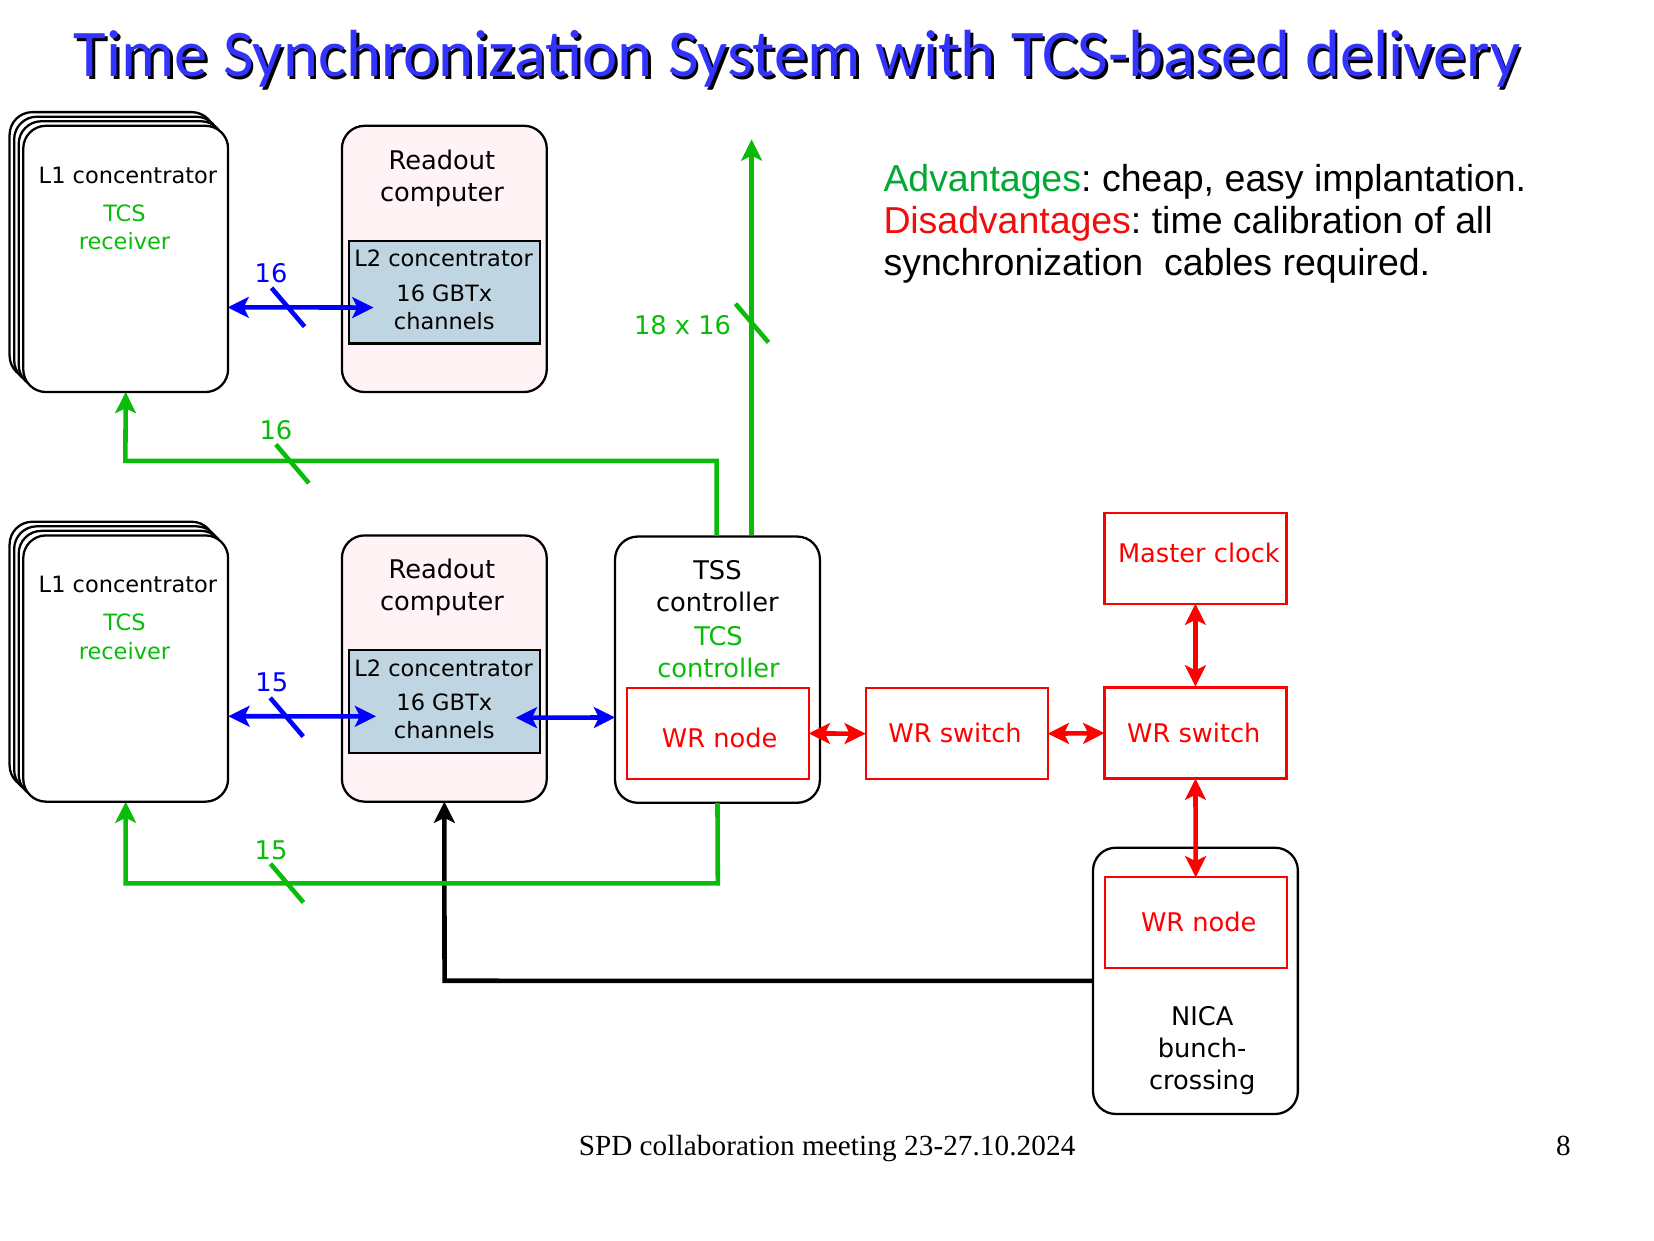

Time Synchronization System with TCS-based delivery
Advantages: cheap, easy implantation.
Disadvantages: time calibration of all
synchronization cables required.
SPD collaboration meeting 23-27.10.2024
8